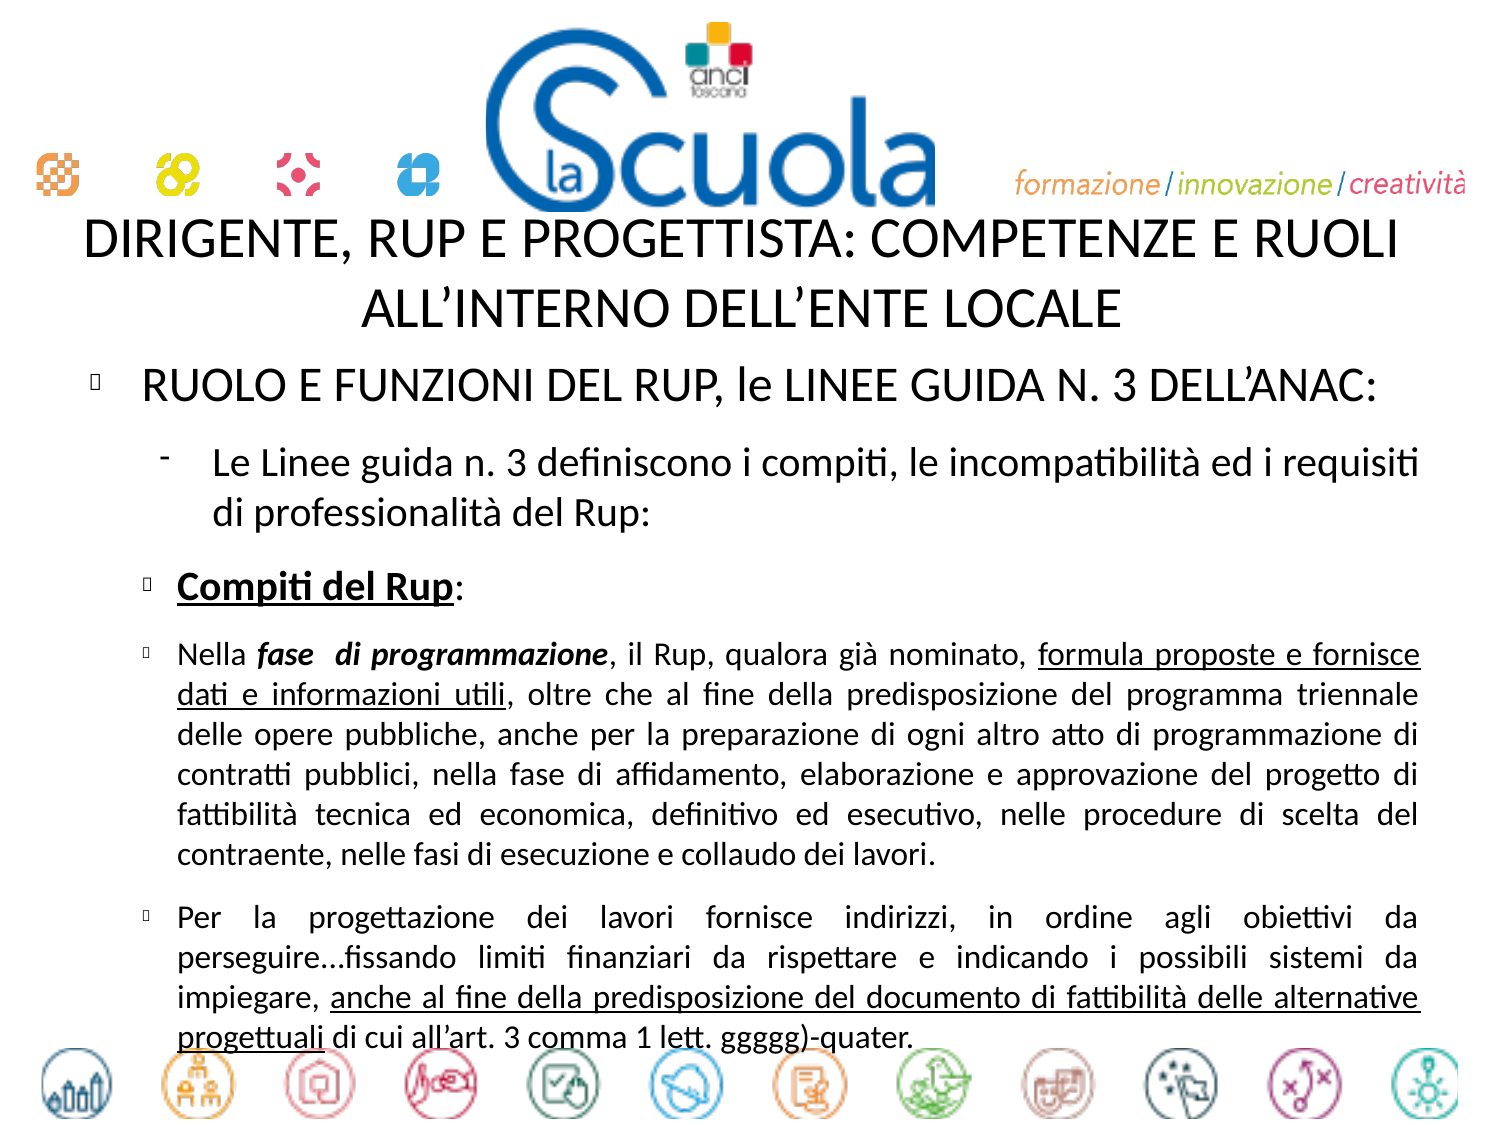

DIRIGENTE, RUP E PROGETTISTA: COMPETENZE E RUOLI ALL’INTERNO DELL’ENTE LOCALE
RUOLO E FUNZIONI DEL RUP, le LINEE GUIDA N. 3 DELL’ANAC:
Le Linee guida n. 3 definiscono i compiti, le incompatibilità ed i requisiti di professionalità del Rup:
Compiti del Rup:
Nella fase di programmazione, il Rup, qualora già nominato, formula proposte e fornisce dati e informazioni utili, oltre che al fine della predisposizione del programma triennale delle opere pubbliche, anche per la preparazione di ogni altro atto di programmazione di contratti pubblici, nella fase di affidamento, elaborazione e approvazione del progetto di fattibilità tecnica ed economica, definitivo ed esecutivo, nelle procedure di scelta del contraente, nelle fasi di esecuzione e collaudo dei lavori.
Per la progettazione dei lavori fornisce indirizzi, in ordine agli obiettivi da perseguire...fissando limiti finanziari da rispettare e indicando i possibili sistemi da impiegare, anche al fine della predisposizione del documento di fattibilità delle alternative progettuali di cui all’art. 3 comma 1 lett. ggggg)-quater.